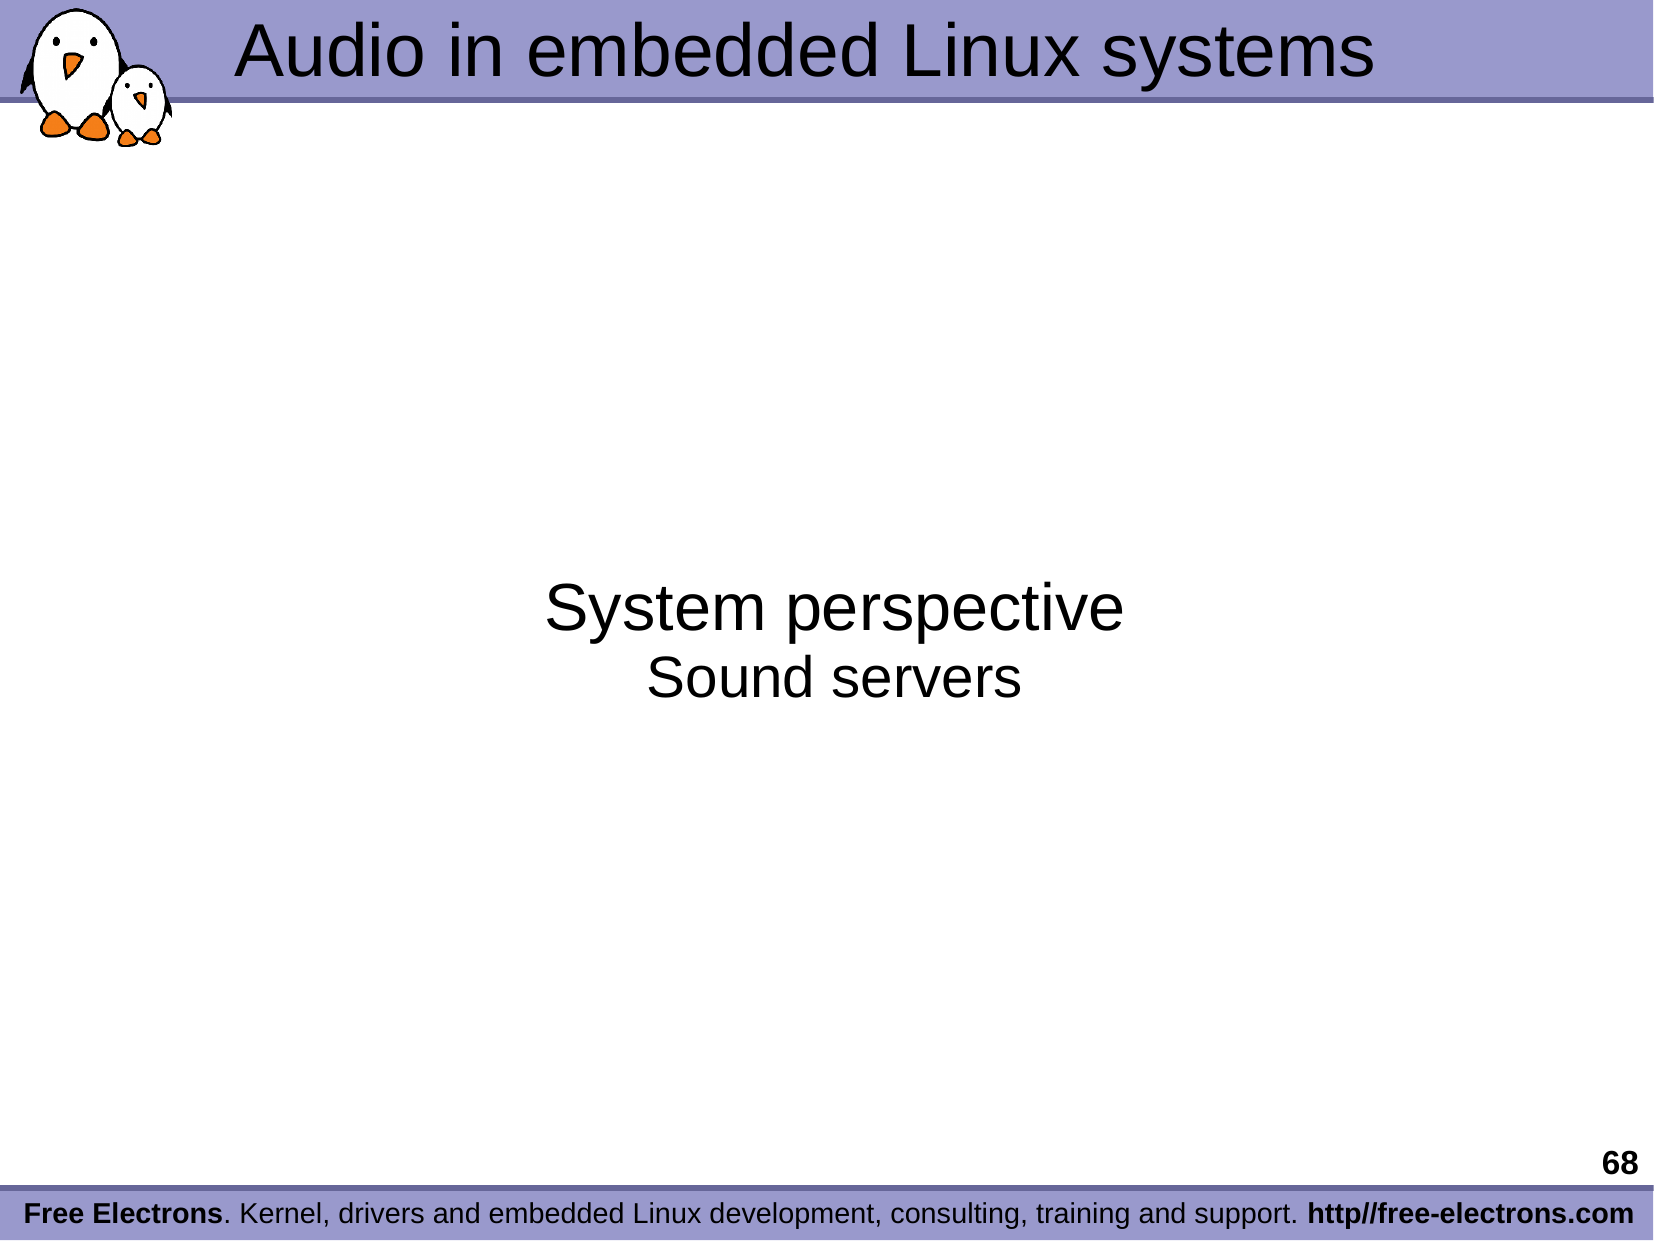

# Audio in embedded Linux systems
System perspective
Sound servers